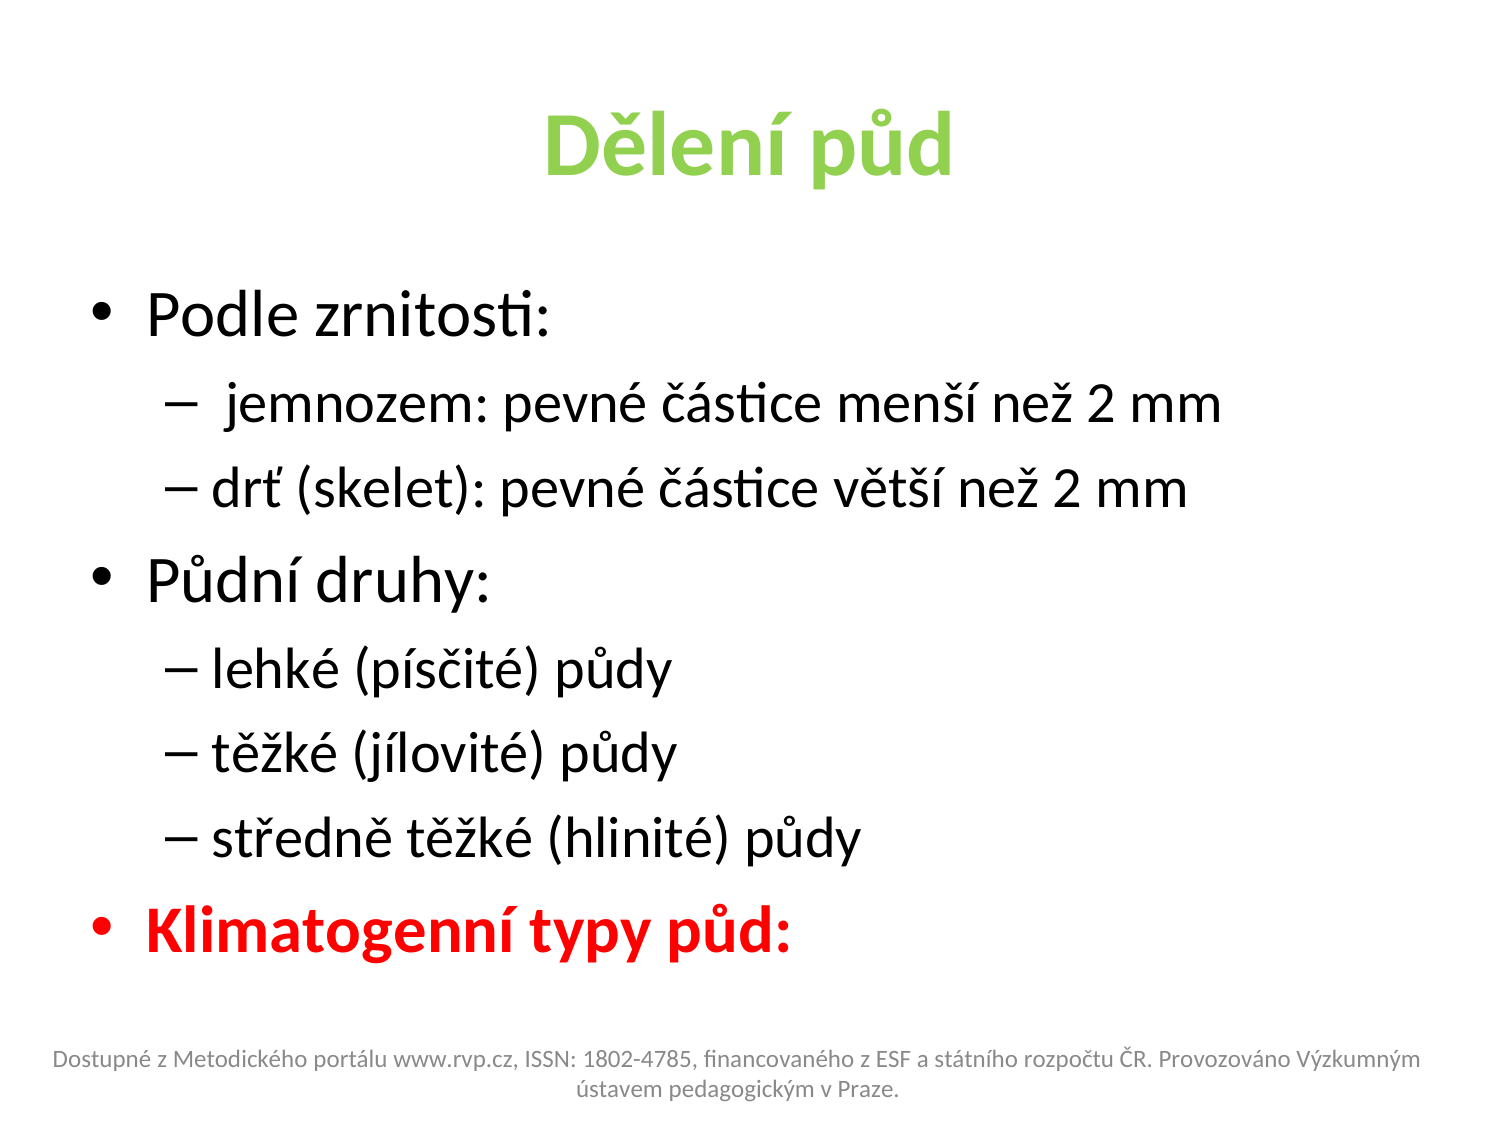

# Dělení půd
Podle zrnitosti:
 jemnozem: pevné částice menší než 2 mm
drť (skelet): pevné částice větší než 2 mm
Půdní druhy:
lehké (písčité) půdy
těžké (jílovité) půdy
středně těžké (hlinité) půdy
Klimatogenní typy půd:
Dostupné z Metodického portálu www.rvp.cz, ISSN: 1802-4785, financovaného z ESF a státního rozpočtu ČR. Provozováno Výzkumným ústavem pedagogickým v Praze.